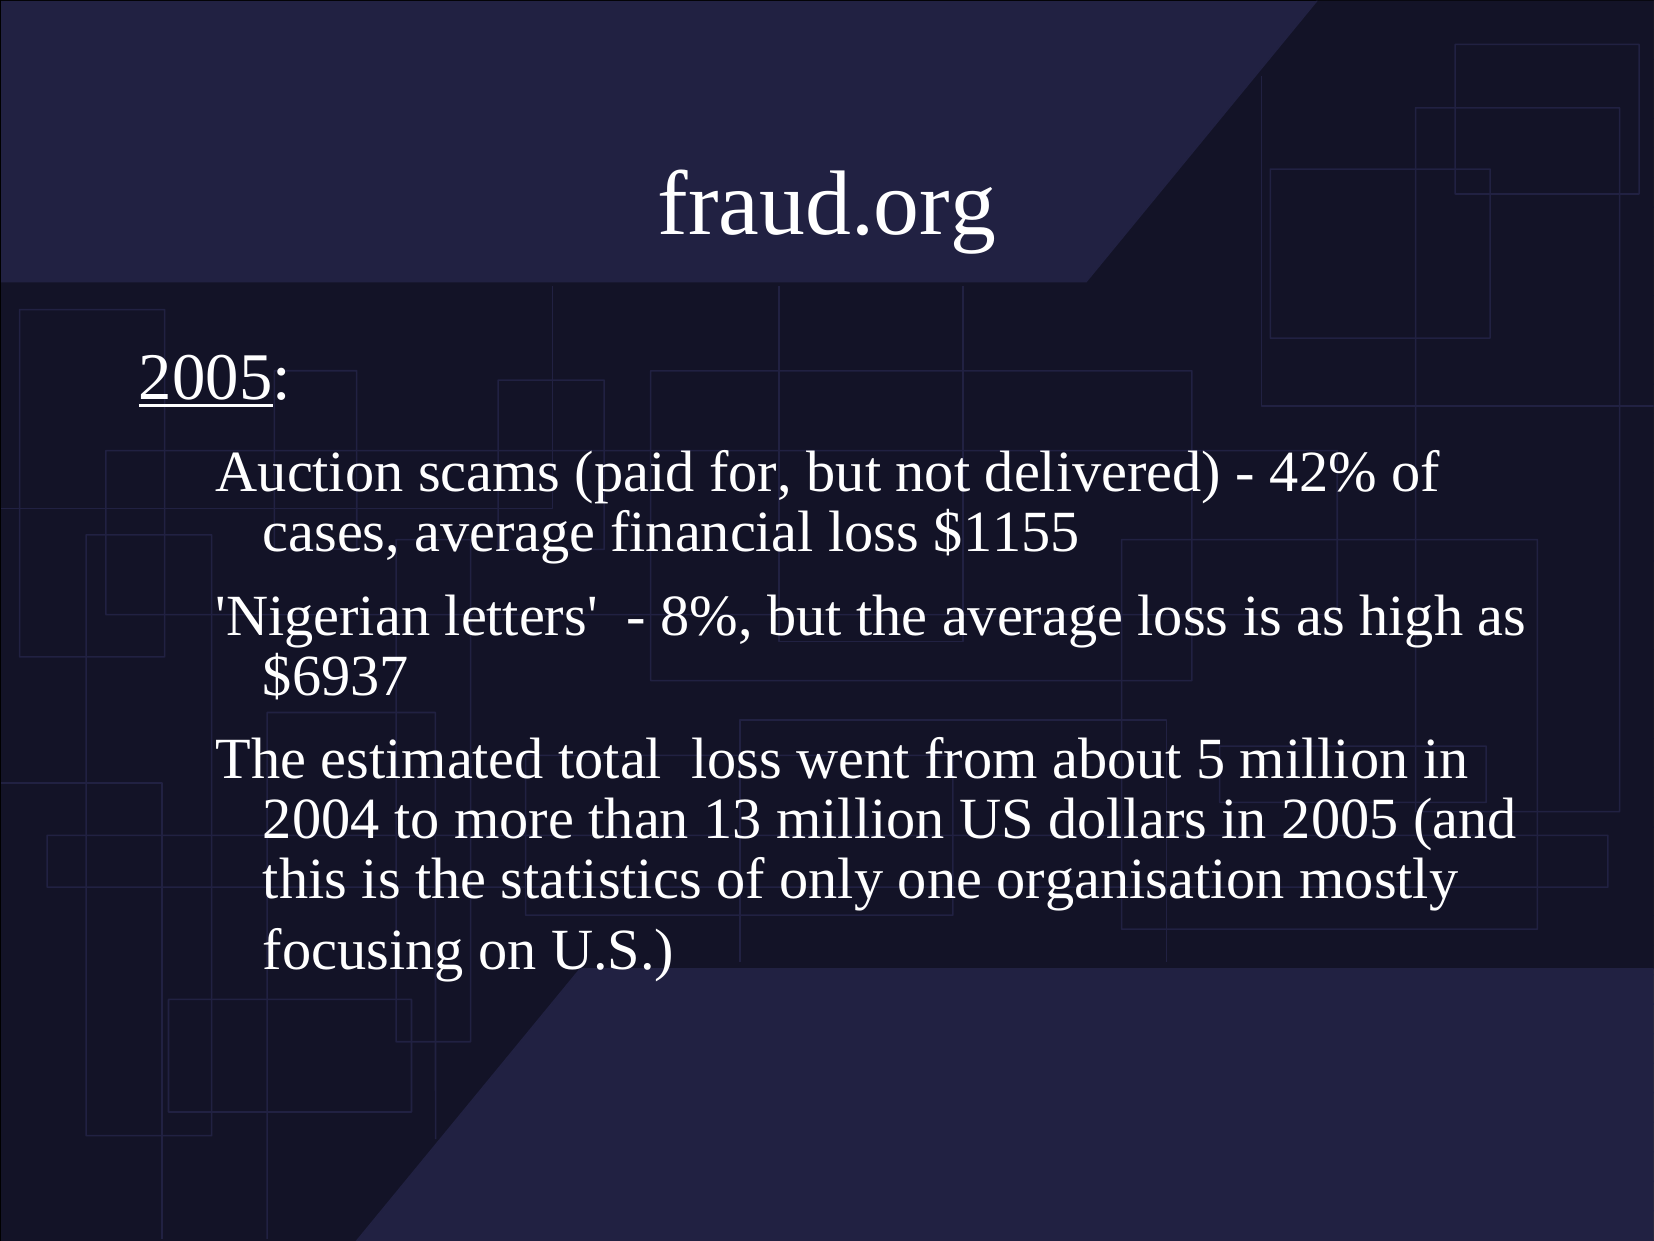

# fraud.org
2005:
Auction scams (paid for, but not delivered) - 42% of cases, average financial loss $1155
'Nigerian letters' - 8%, but the average loss is as high as $6937
The estimated total loss went from about 5 million in 2004 to more than 13 million US dollars in 2005 (and this is the statistics of only one organisation mostly focusing on U.S.)‏